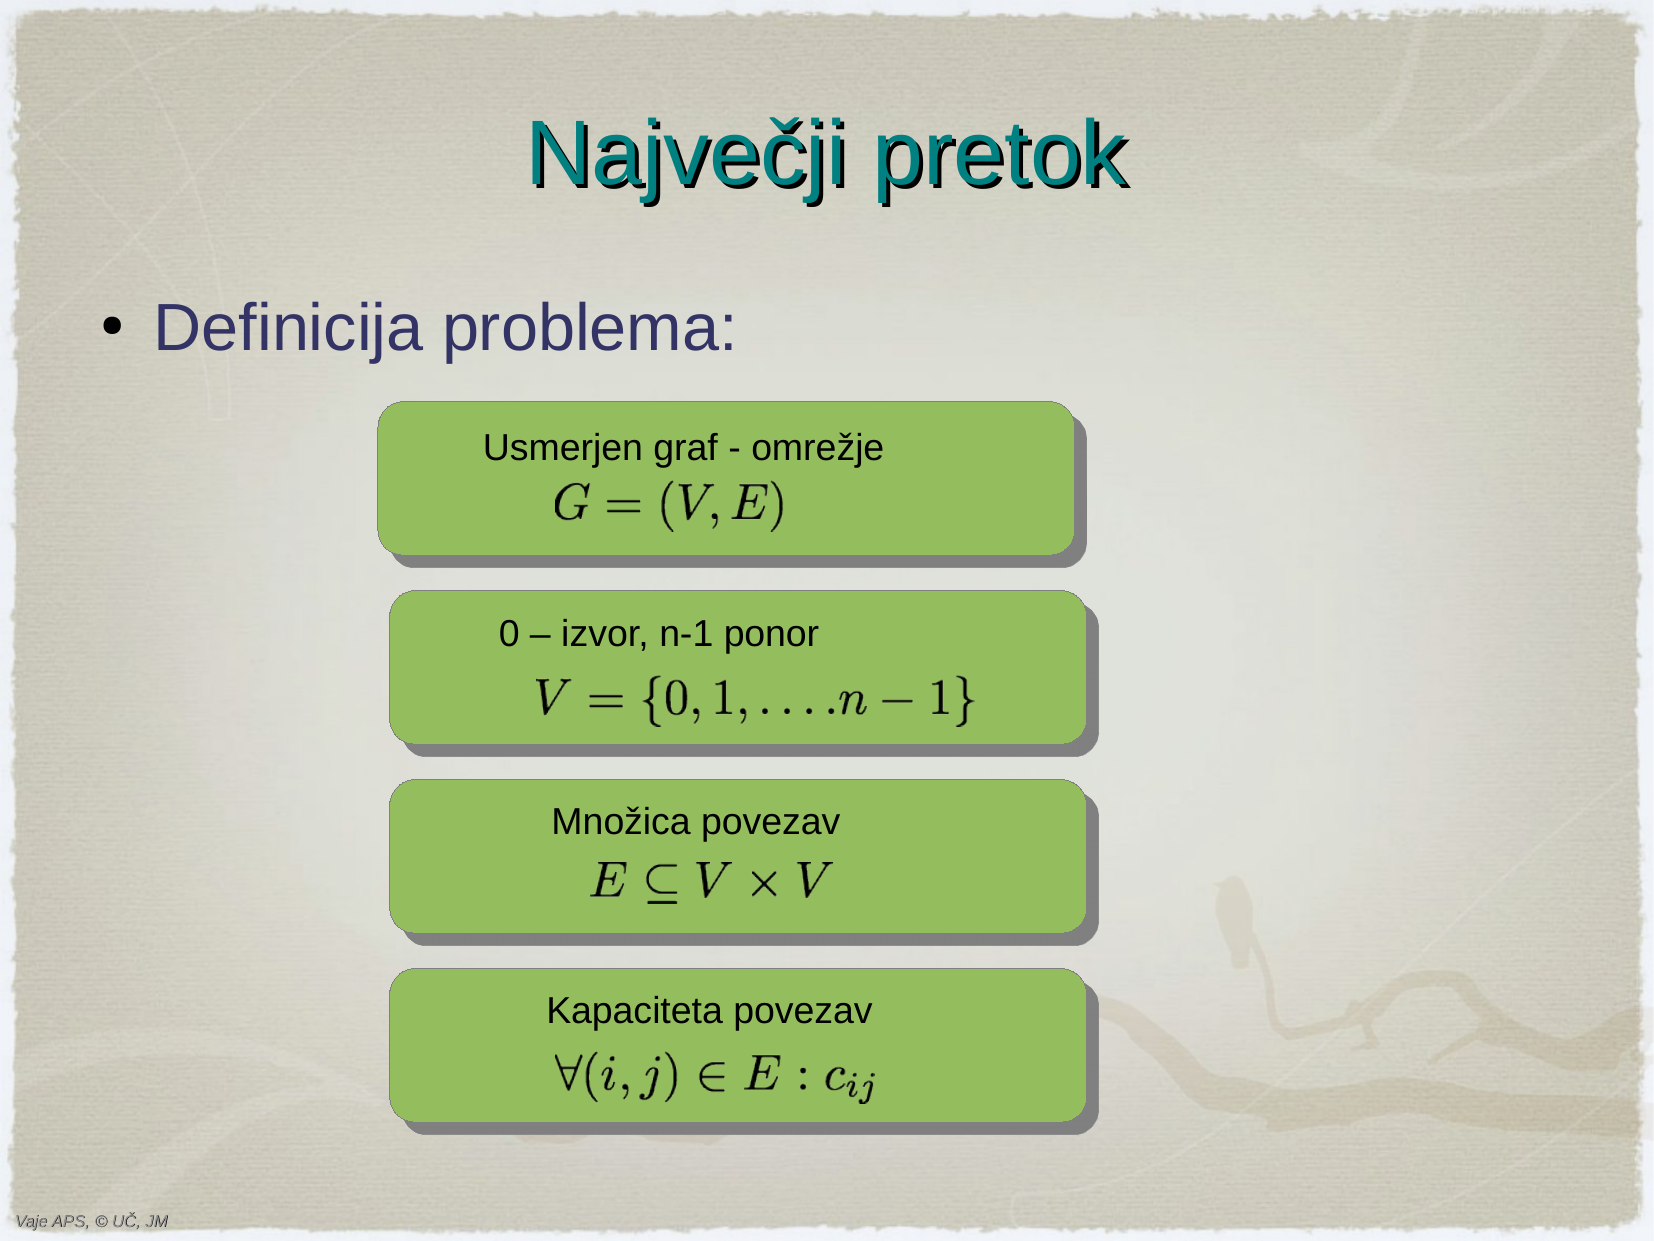

# Največji pretok
Definicija problema:
Usmerjen graf - omrežje
0 – izvor, n-1 ponor
Množica povezav
Kapaciteta povezav